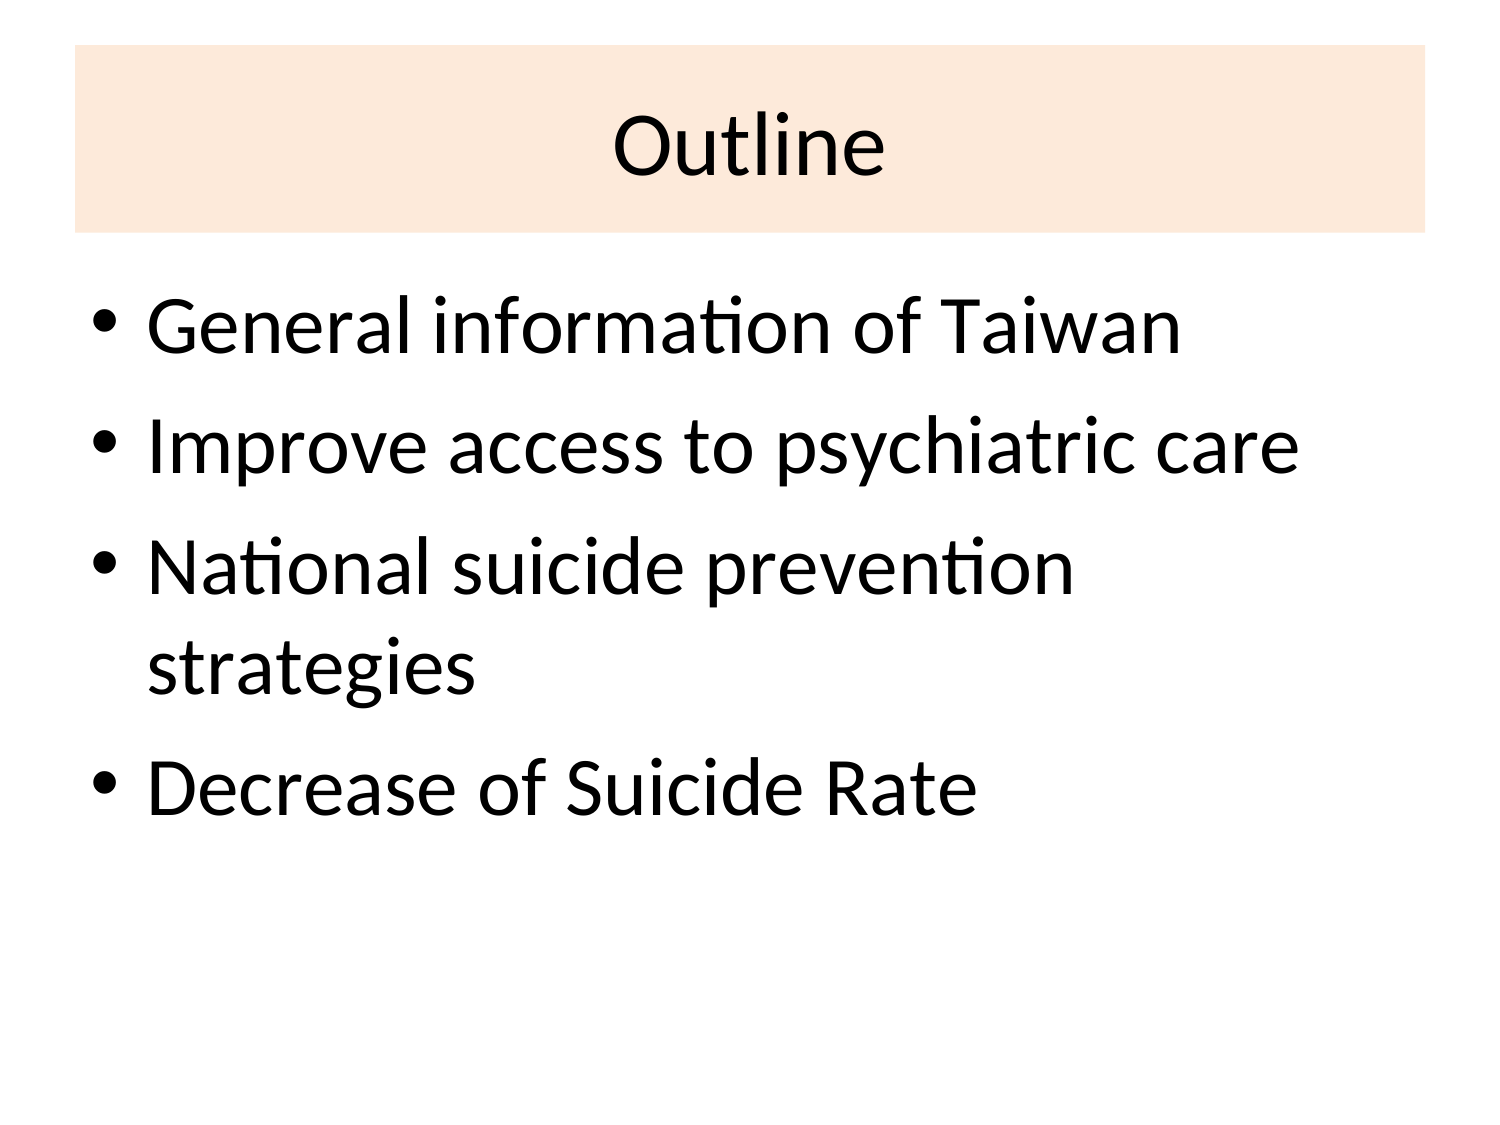

# Outline
General information of Taiwan
Improve access to psychiatric care
National suicide prevention strategies
Decrease of Suicide Rate